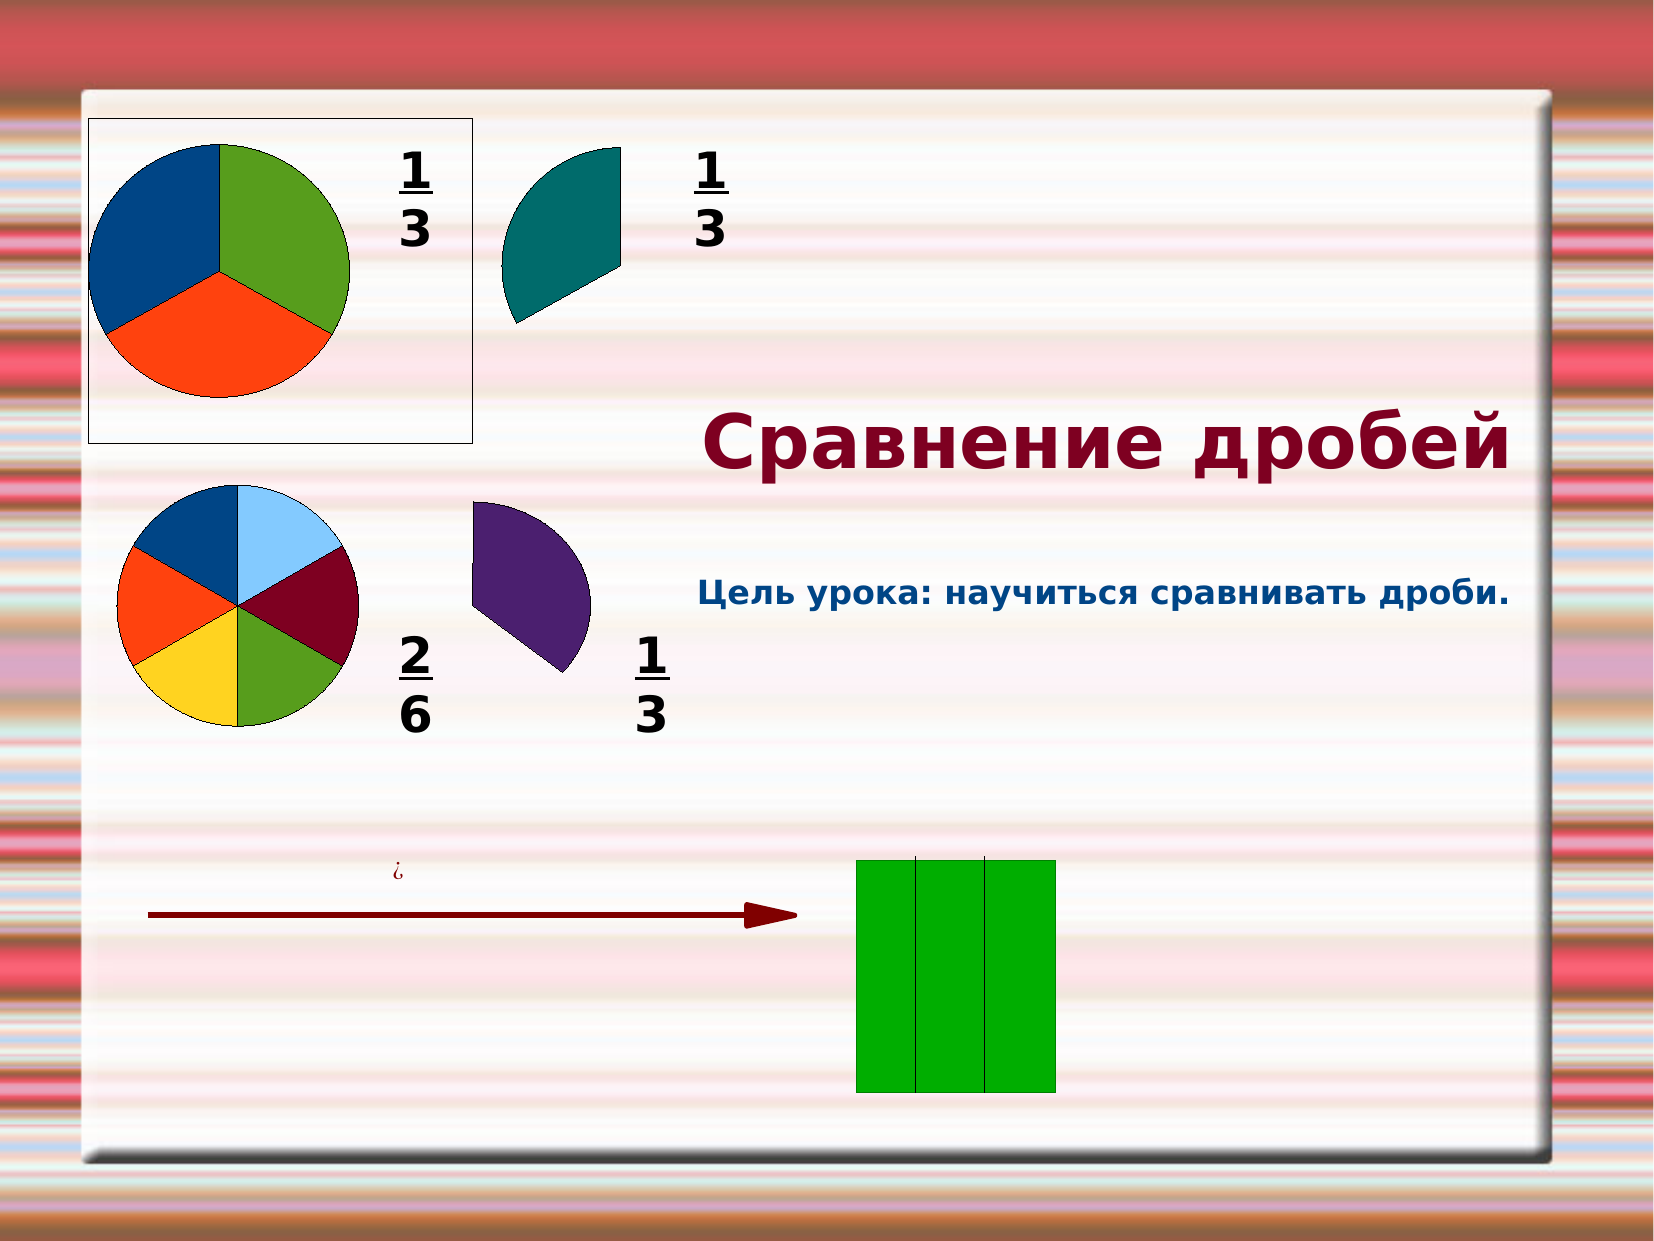

### Chart
| Category | Столбец 1 | Столбец 2 | Столбец 3 |
|---|---|---|---|
| Строка 1 | 50.0 | 25.0 | 50.0 |
| None | 50.0 | 25.0 | 50.0 |
| None | None | None | None |
| None | 50.0 | 50.0 | 50.0 |1
3
1
3
Сравнение дробей
Цель урока: научиться сравнивать дроби.
### Chart
| Category | | Столбец 1 | Столбец 2 | Столбец 3 | | |
|---|---|---|---|---|---|---|
| Строка 1 | 24.0 | 24.0 | 24.0 | 24.0 | 24.0 | 24.0 |
| Строка 2 | 24.0 | 24.0 | 24.0 | 24.0 | None | None |
| Строка 3 | 24.0 | None | None | None | None | None |
| None | 24.0 | None | None | None | None | None |
| Строка 4 | 24.0 | None | None | None | None | None |
| None | 24.0 | None | None | None | None | None |
2
6
1
3